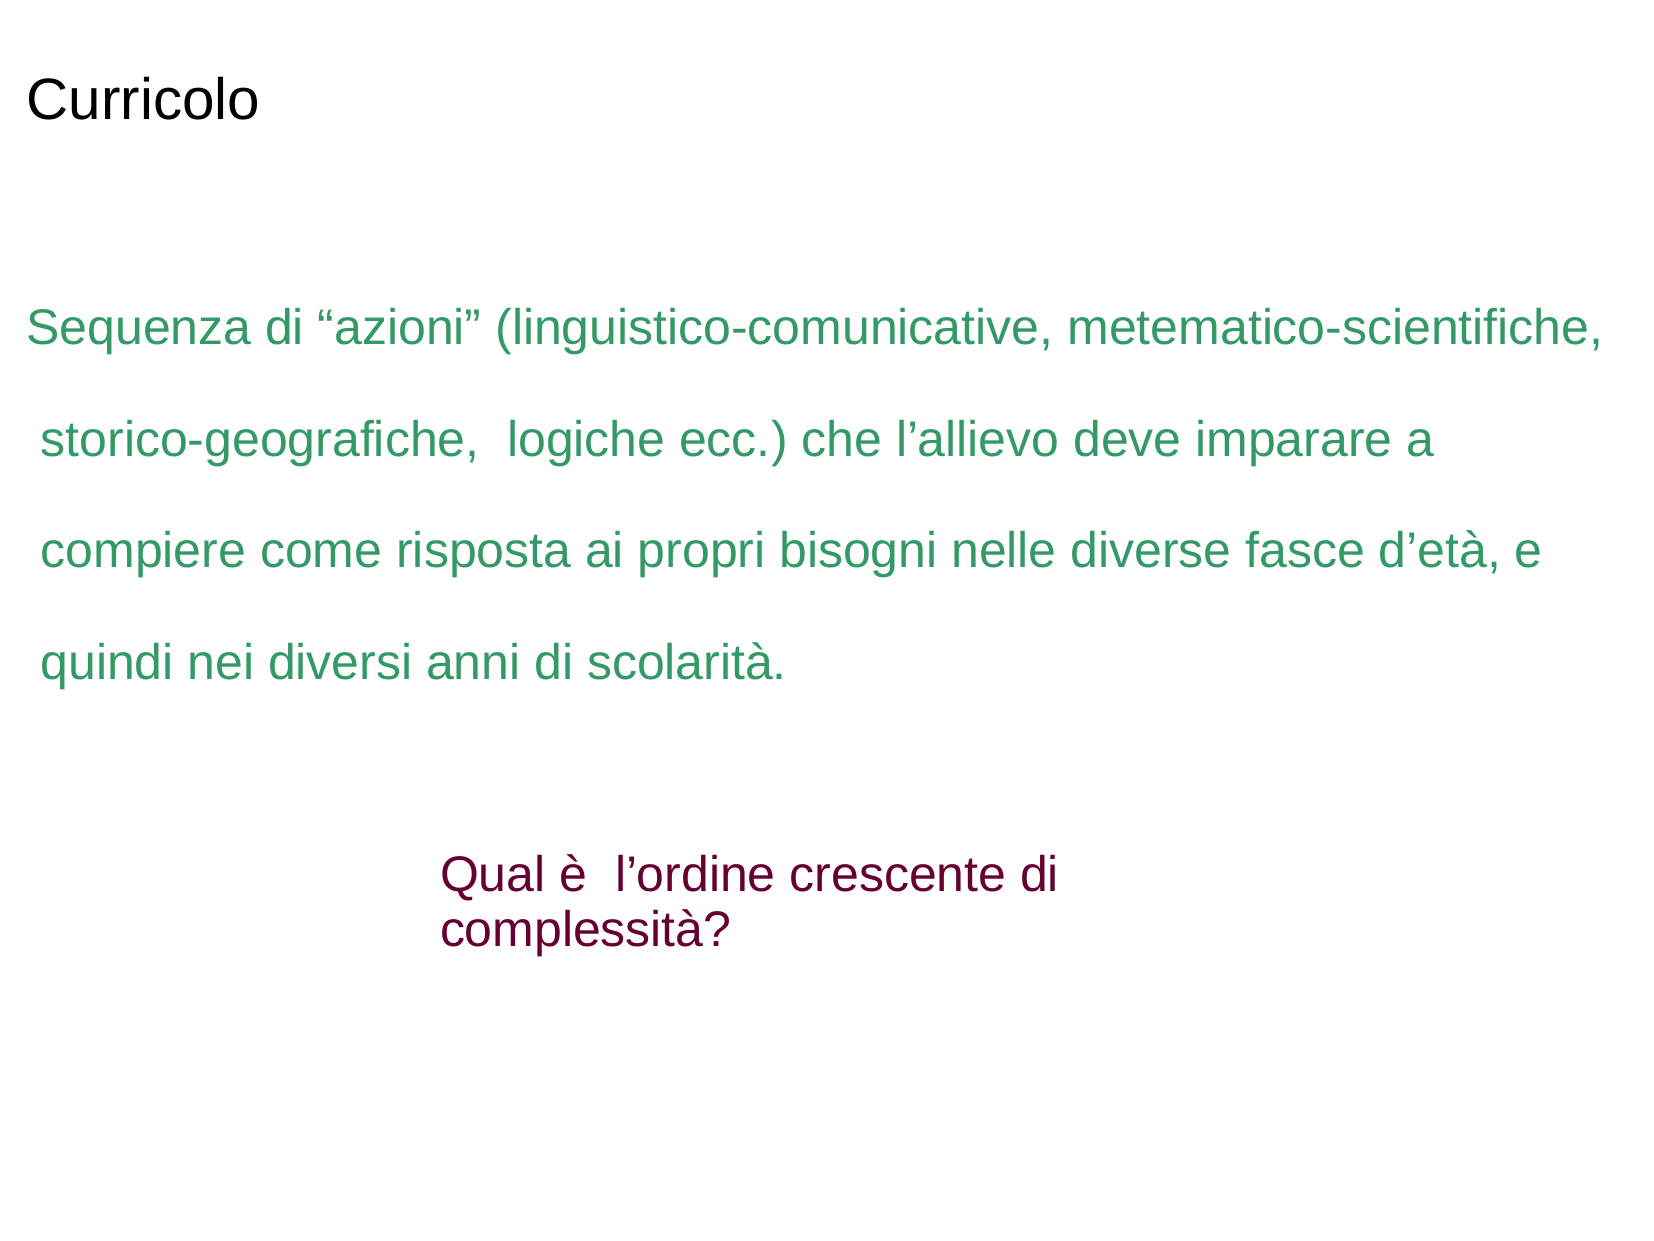

Curricolo
Sequenza di “azioni” (linguistico-comunicative, metematico-scientifiche,
 storico-geografiche, logiche ecc.) che l’allievo deve imparare a
 compiere come risposta ai propri bisogni nelle diverse fasce d’età, e
 quindi nei diversi anni di scolarità.
Qual è l’ordine crescente di complessità?